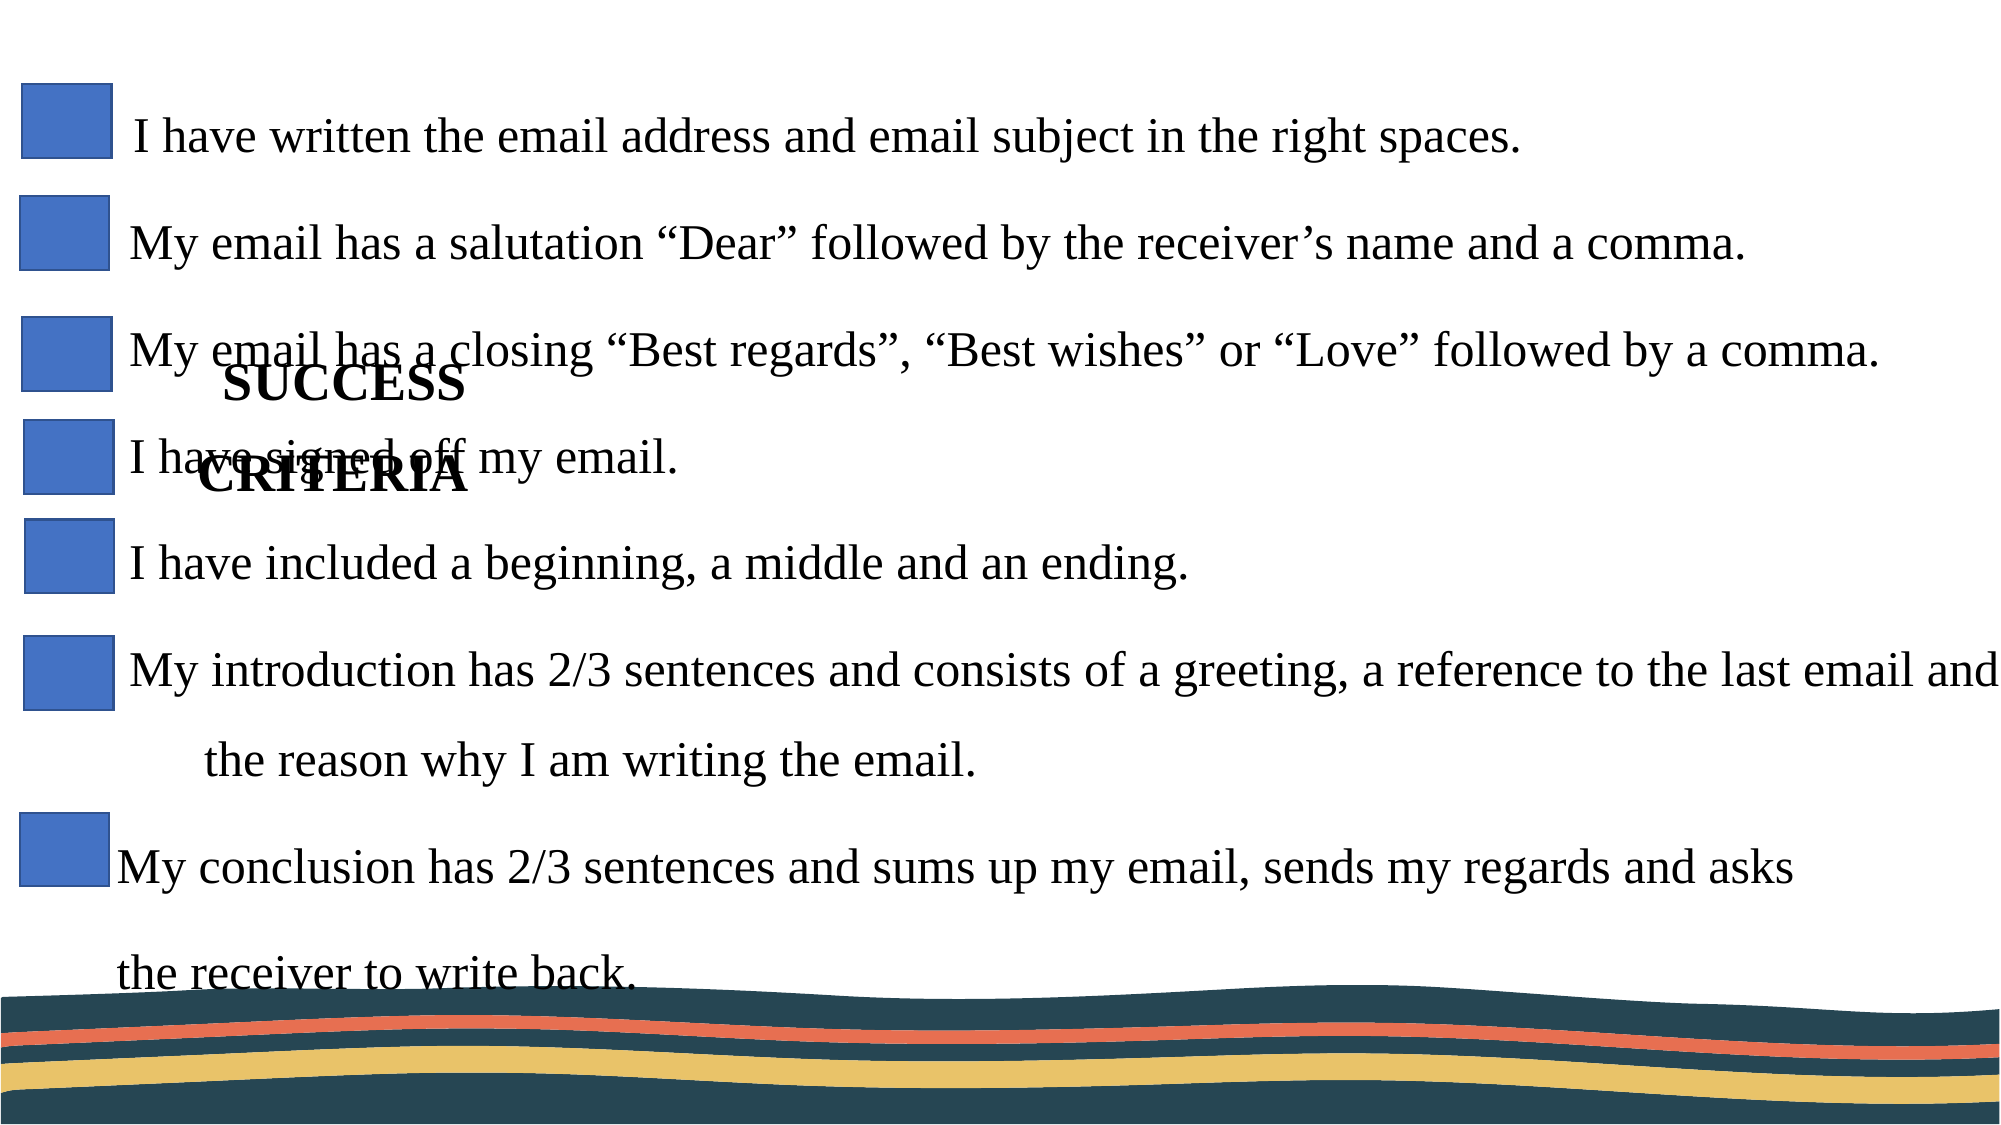

I have written the email address and email subject in the right spaces.
 My email has a salutation “Dear” followed by the receiver’s name and a comma.
 My email has a closing “Best regards”, “Best wishes” or “Love” followed by a comma.
 I have signed off my email.
 I have included a beginning, a middle and an ending.
 My introduction has 2/3 sentences and consists of a greeting, a reference to the last email and the reason why I am writing the email.
 My conclusion has 2/3 sentences and sums up my email, sends my regards and asks
 the receiver to write back.
# SUCCESS CRITERIA